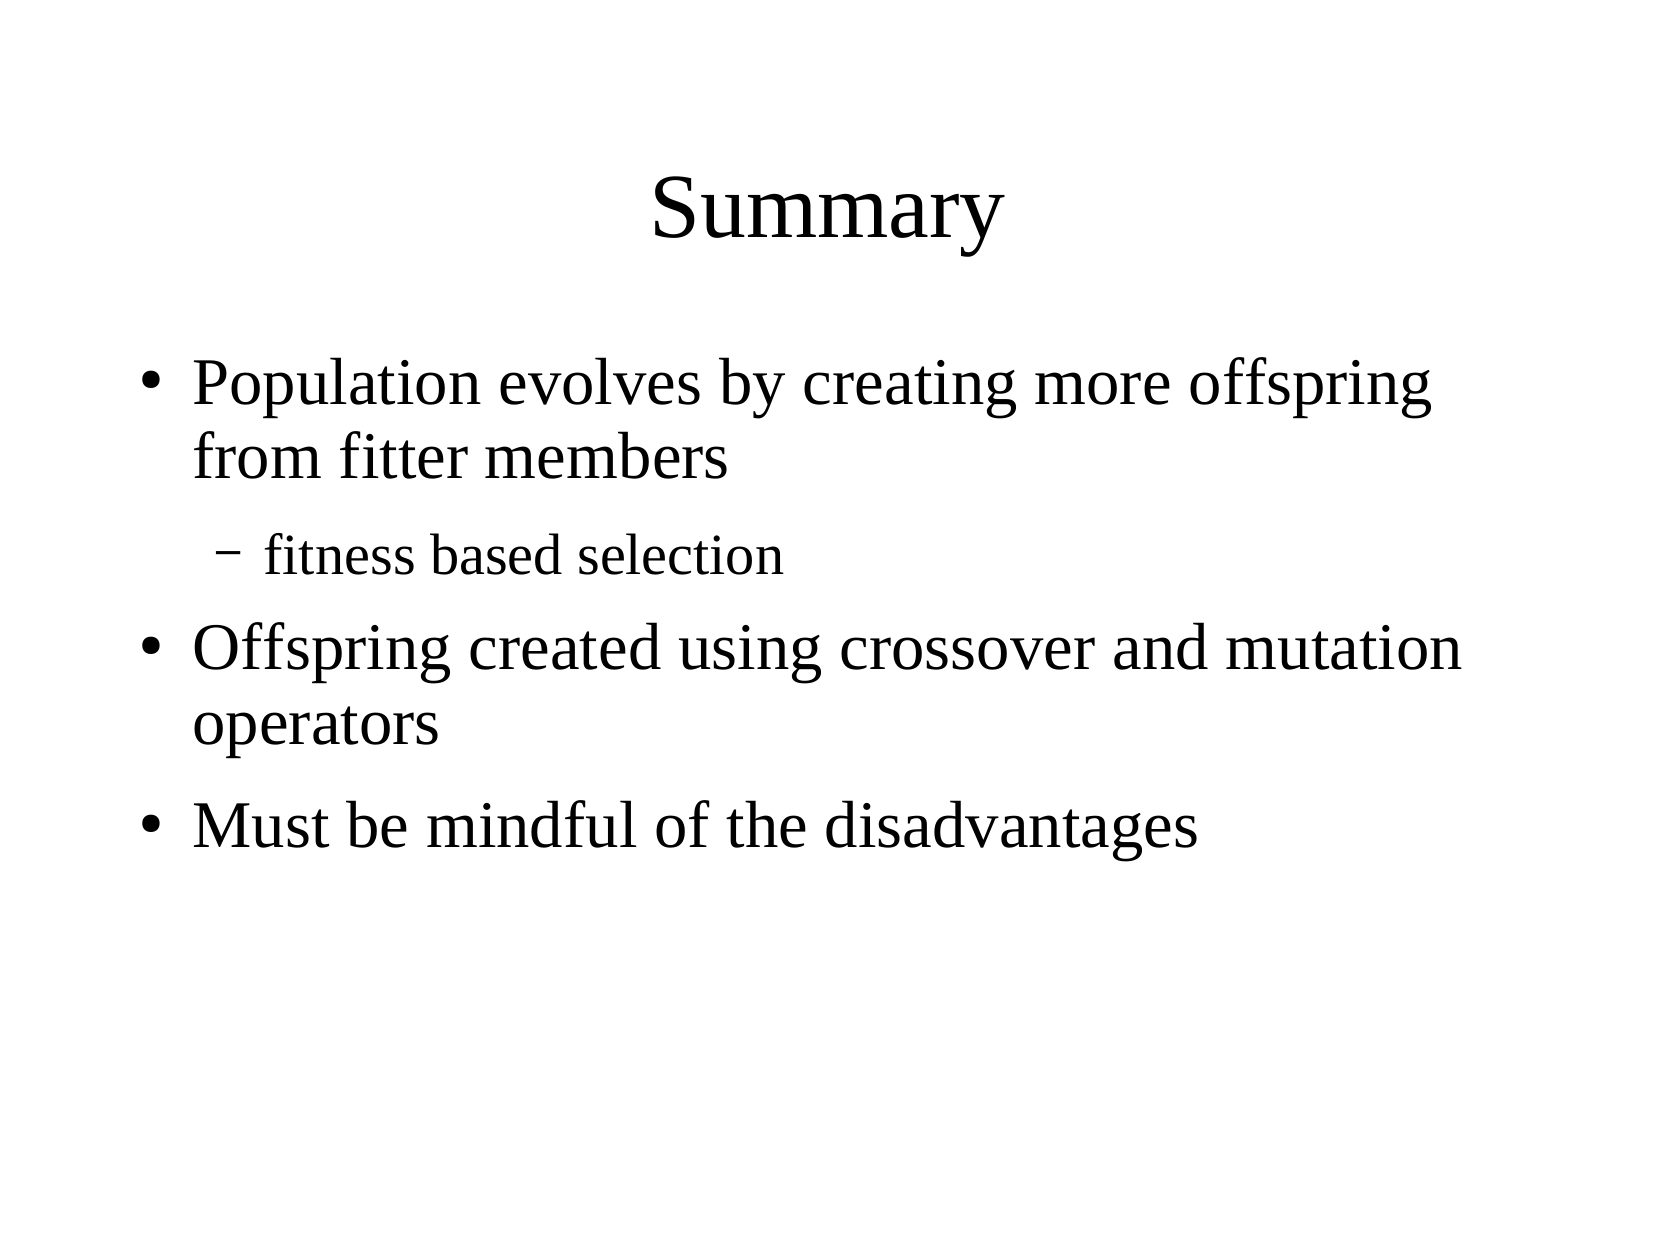

# Summary
Population evolves by creating more offspring from fitter members
fitness based selection
Offspring created using crossover and mutation operators
Must be mindful of the disadvantages